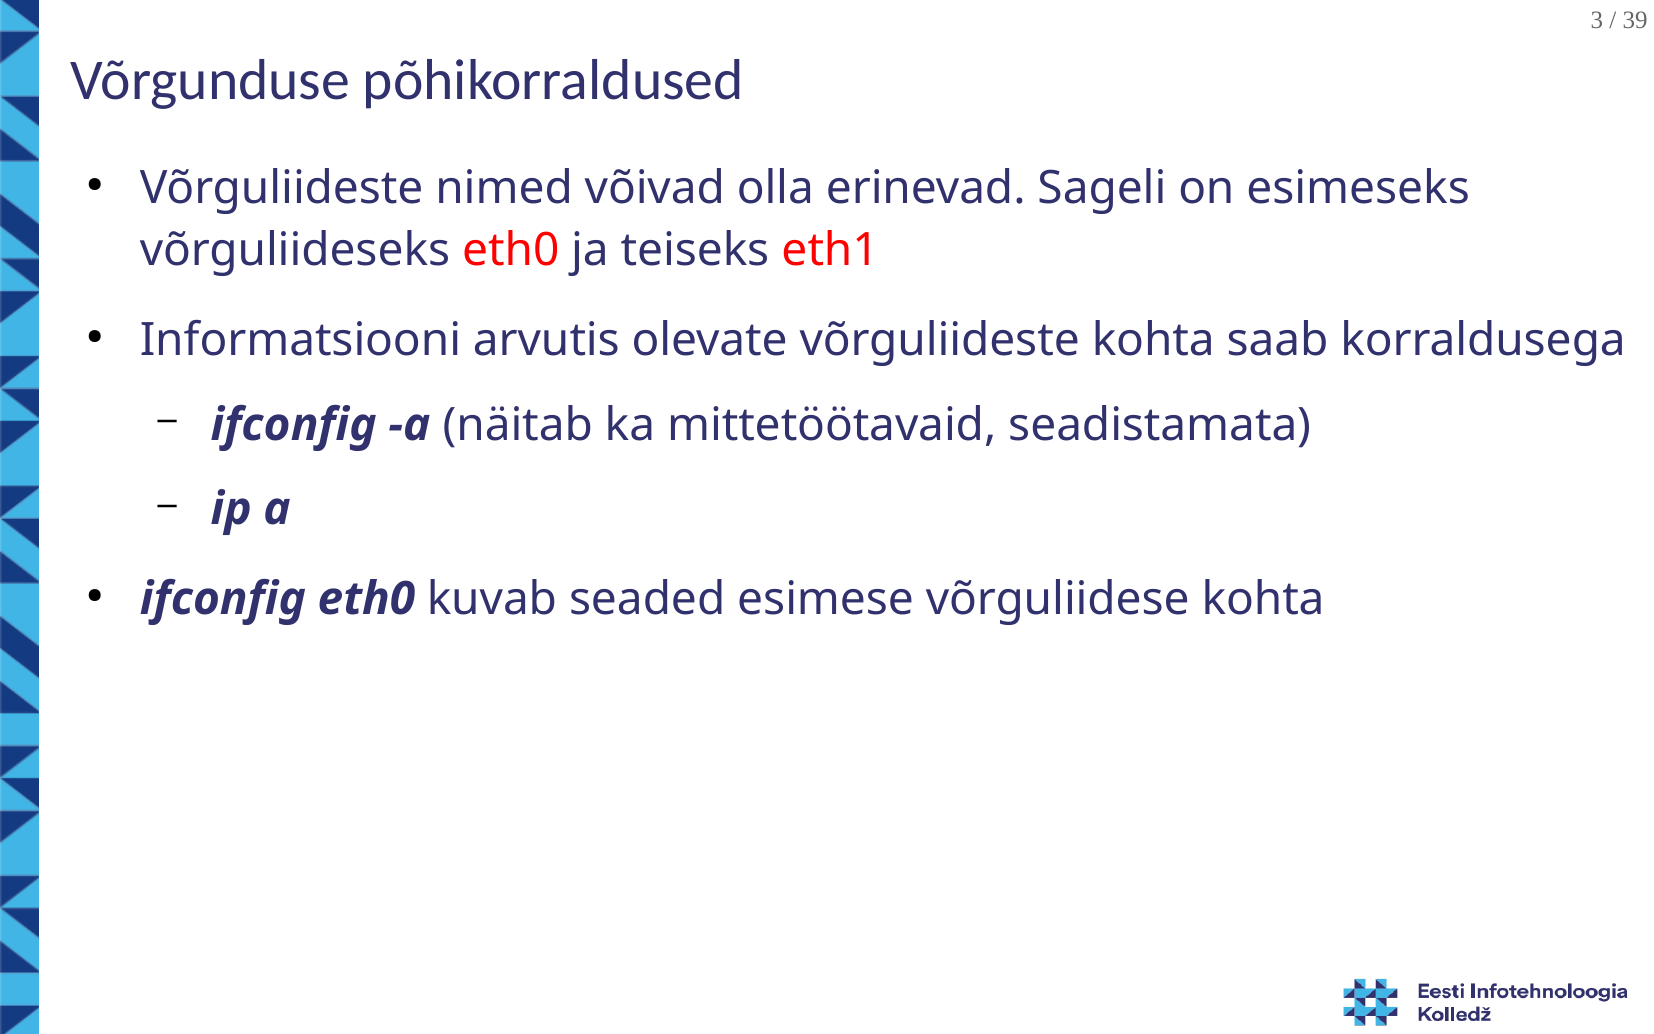

# Võrgunduse põhikorraldused
Võrguliideste nimed võivad olla erinevad. Sageli on esimeseks võrguliideseks eth0 ja teiseks eth1
Informatsiooni arvutis olevate võrguliideste kohta saab korraldusega
ifconfig -a (näitab ka mittetöötavaid, seadistamata)
ip a
ifconfig eth0 kuvab seaded esimese võrguliidese kohta